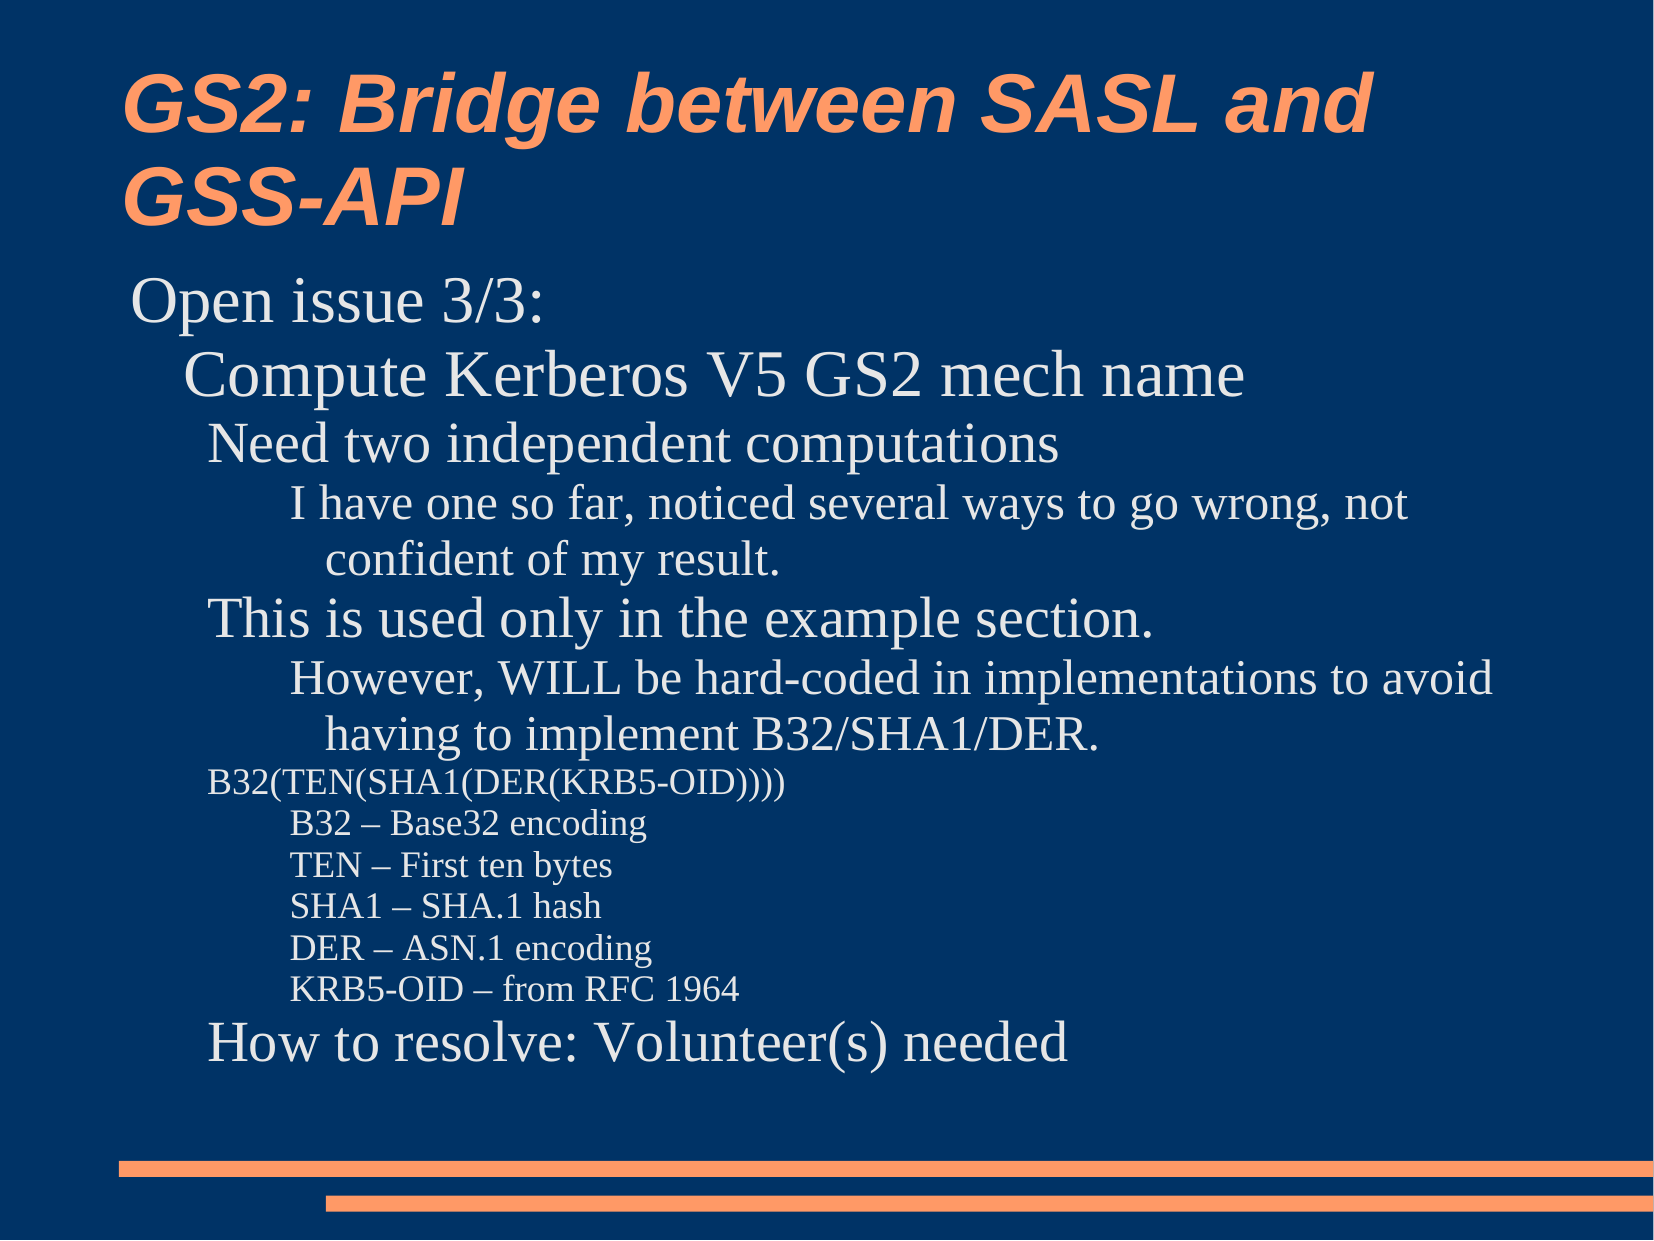

# GS2: Bridge between SASL and GSS-API
Open issue 3/3:
Compute Kerberos V5 GS2 mech name
Need two independent computations
I have one so far, noticed several ways to go wrong, not confident of my result.
This is used only in the example section.
However, WILL be hard-coded in implementations to avoid having to implement B32/SHA1/DER.
B32(TEN(SHA1(DER(KRB5-OID))))
B32 – Base32 encoding
TEN – First ten bytes
SHA1 – SHA.1 hash
DER – ASN.1 encoding
KRB5-OID – from RFC 1964
How to resolve: Volunteer(s) needed